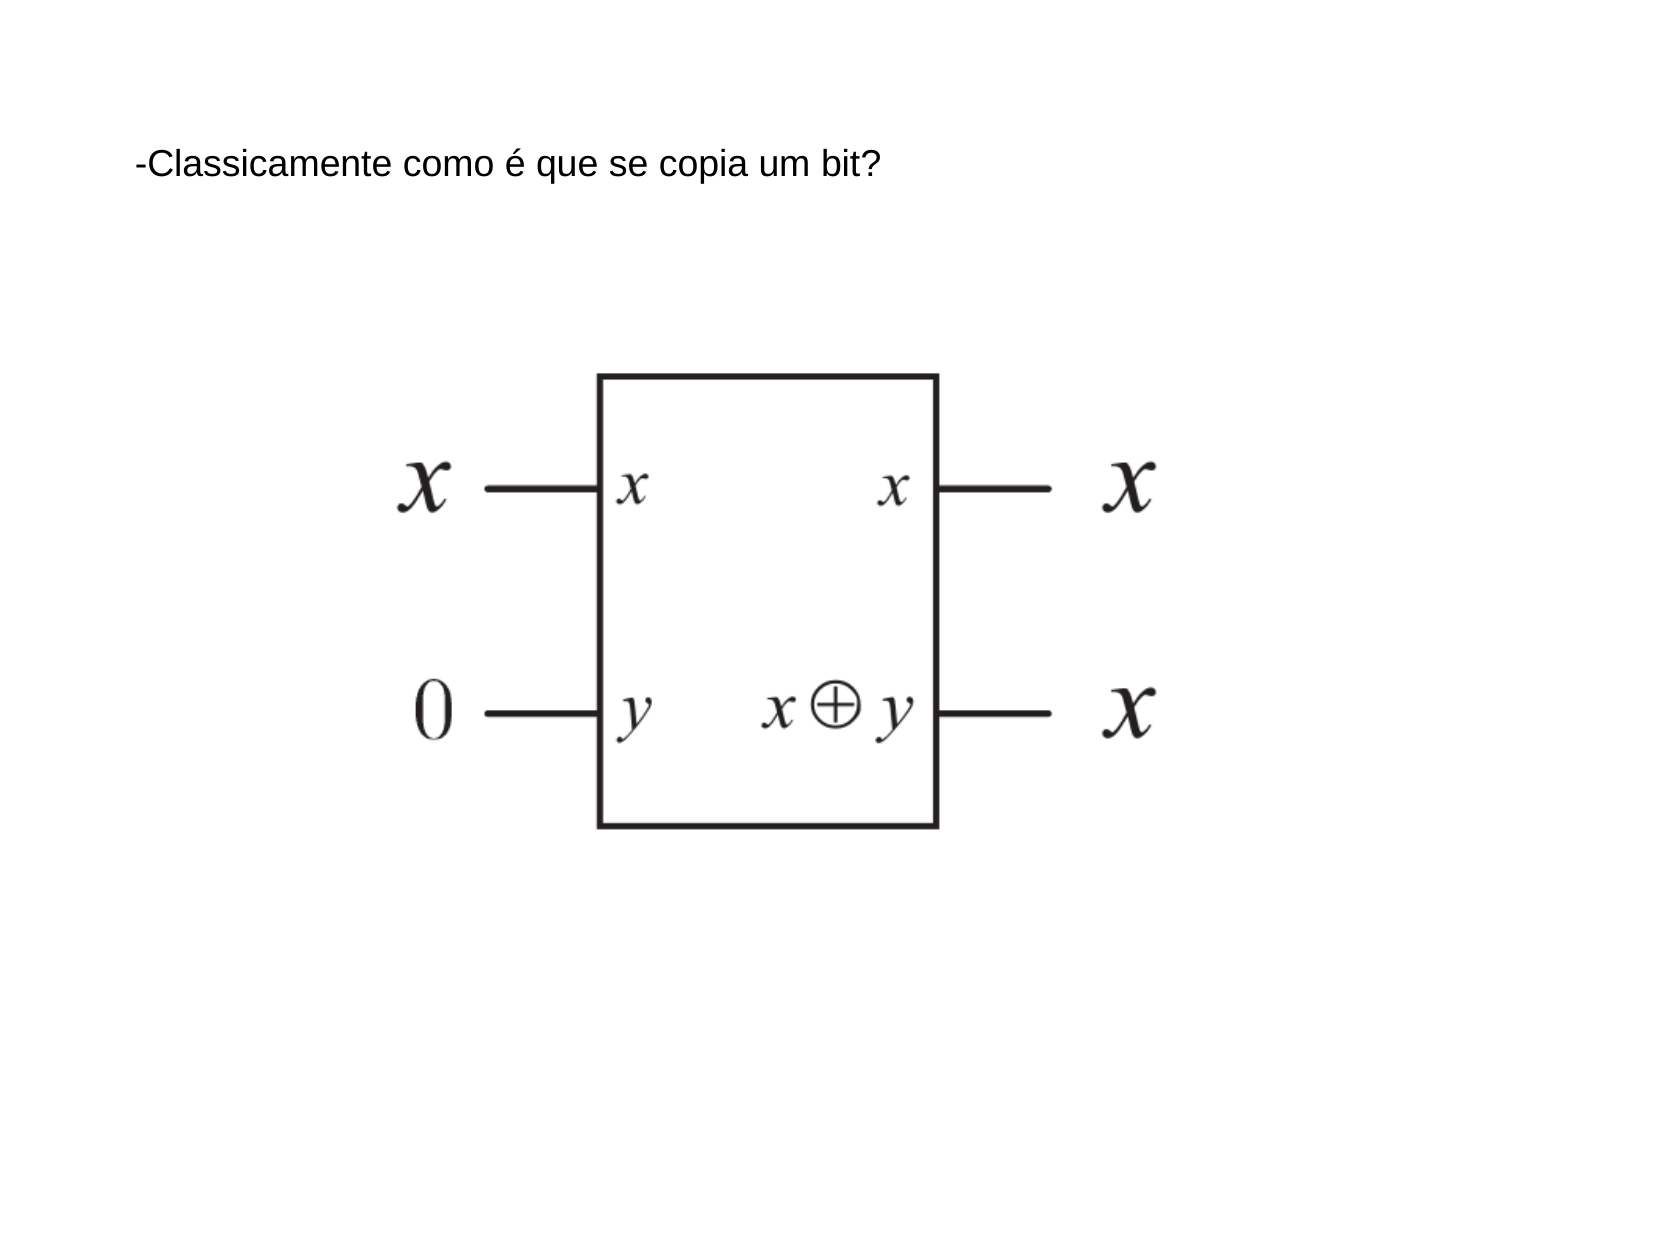

-Classicamente como é que se copia um bit?